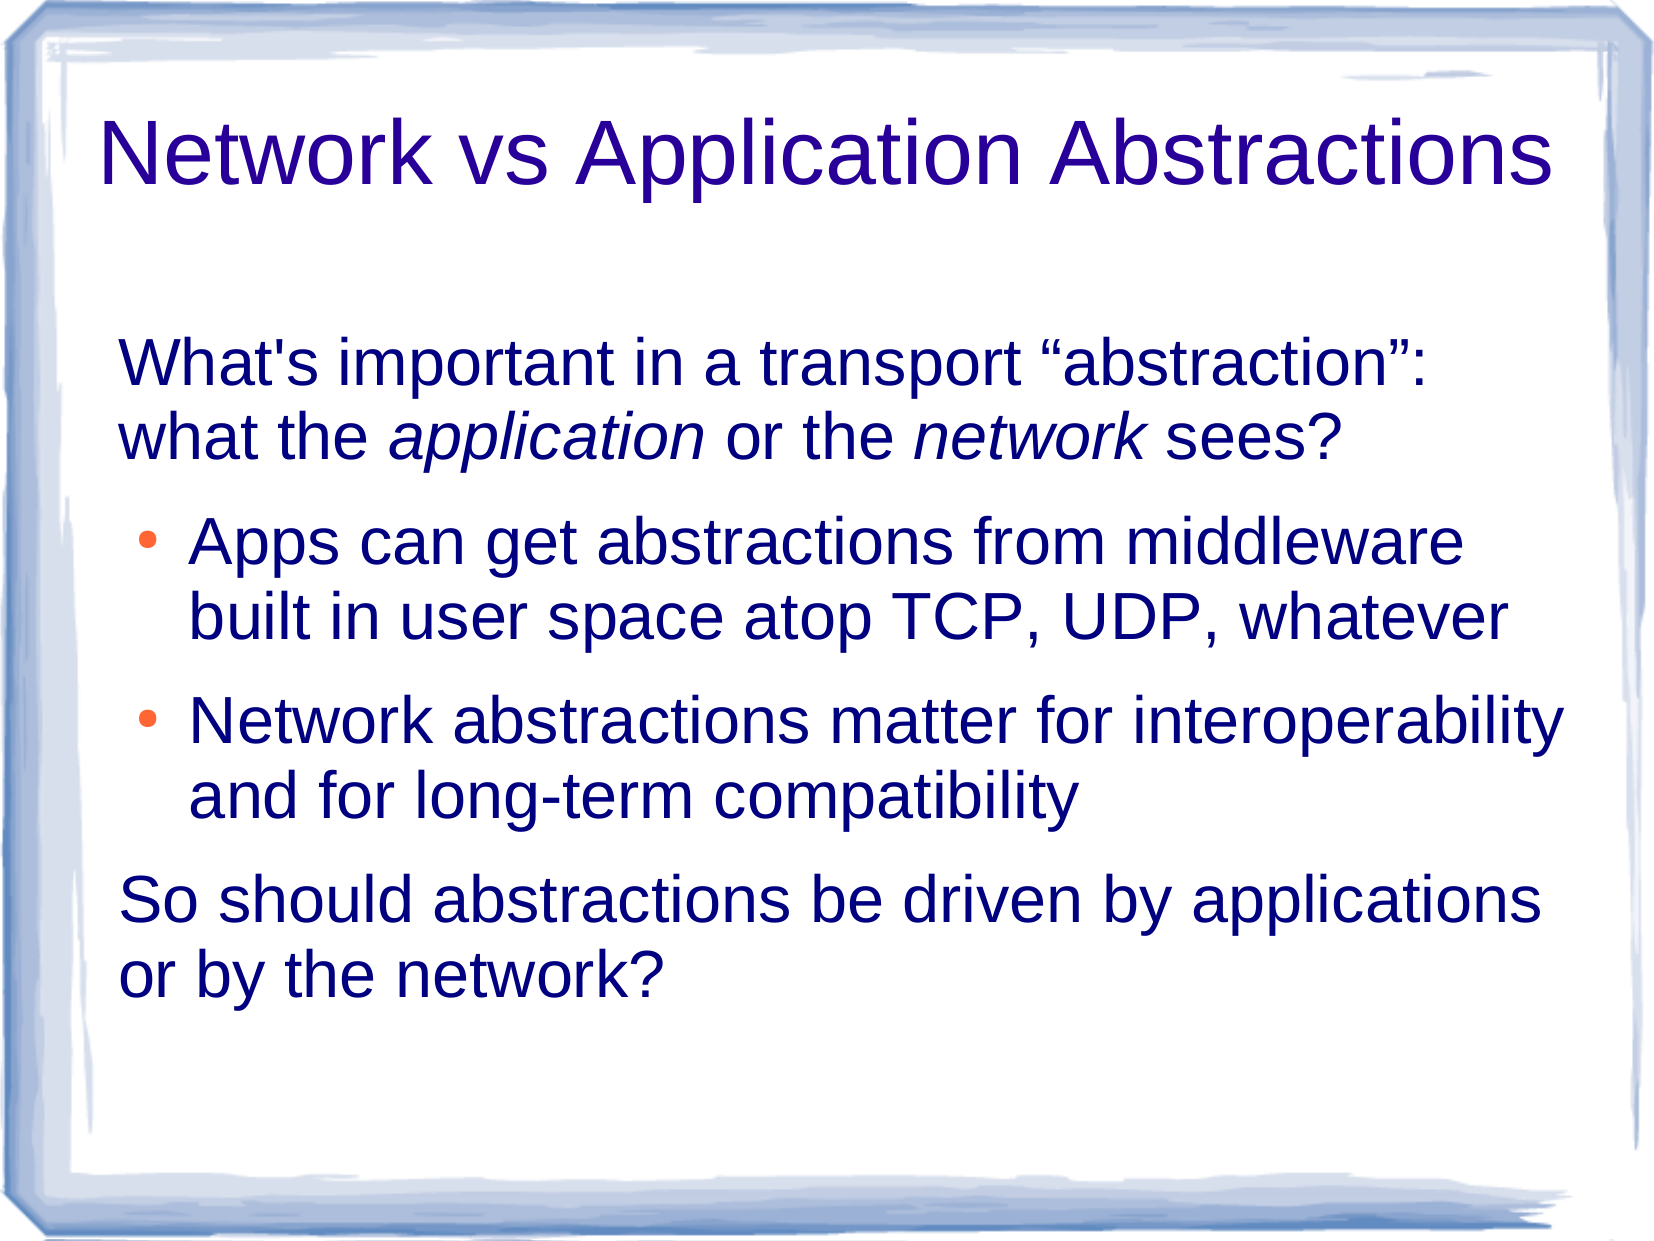

# Network vs Application Abstractions
What's important in a transport “abstraction”:
what the application or the network sees?
Apps can get abstractions from middleware
built in user space atop TCP, UDP, whatever
Network abstractions matter for interoperability
and for long-term compatibility
So should abstractions be driven by applications or by the network?